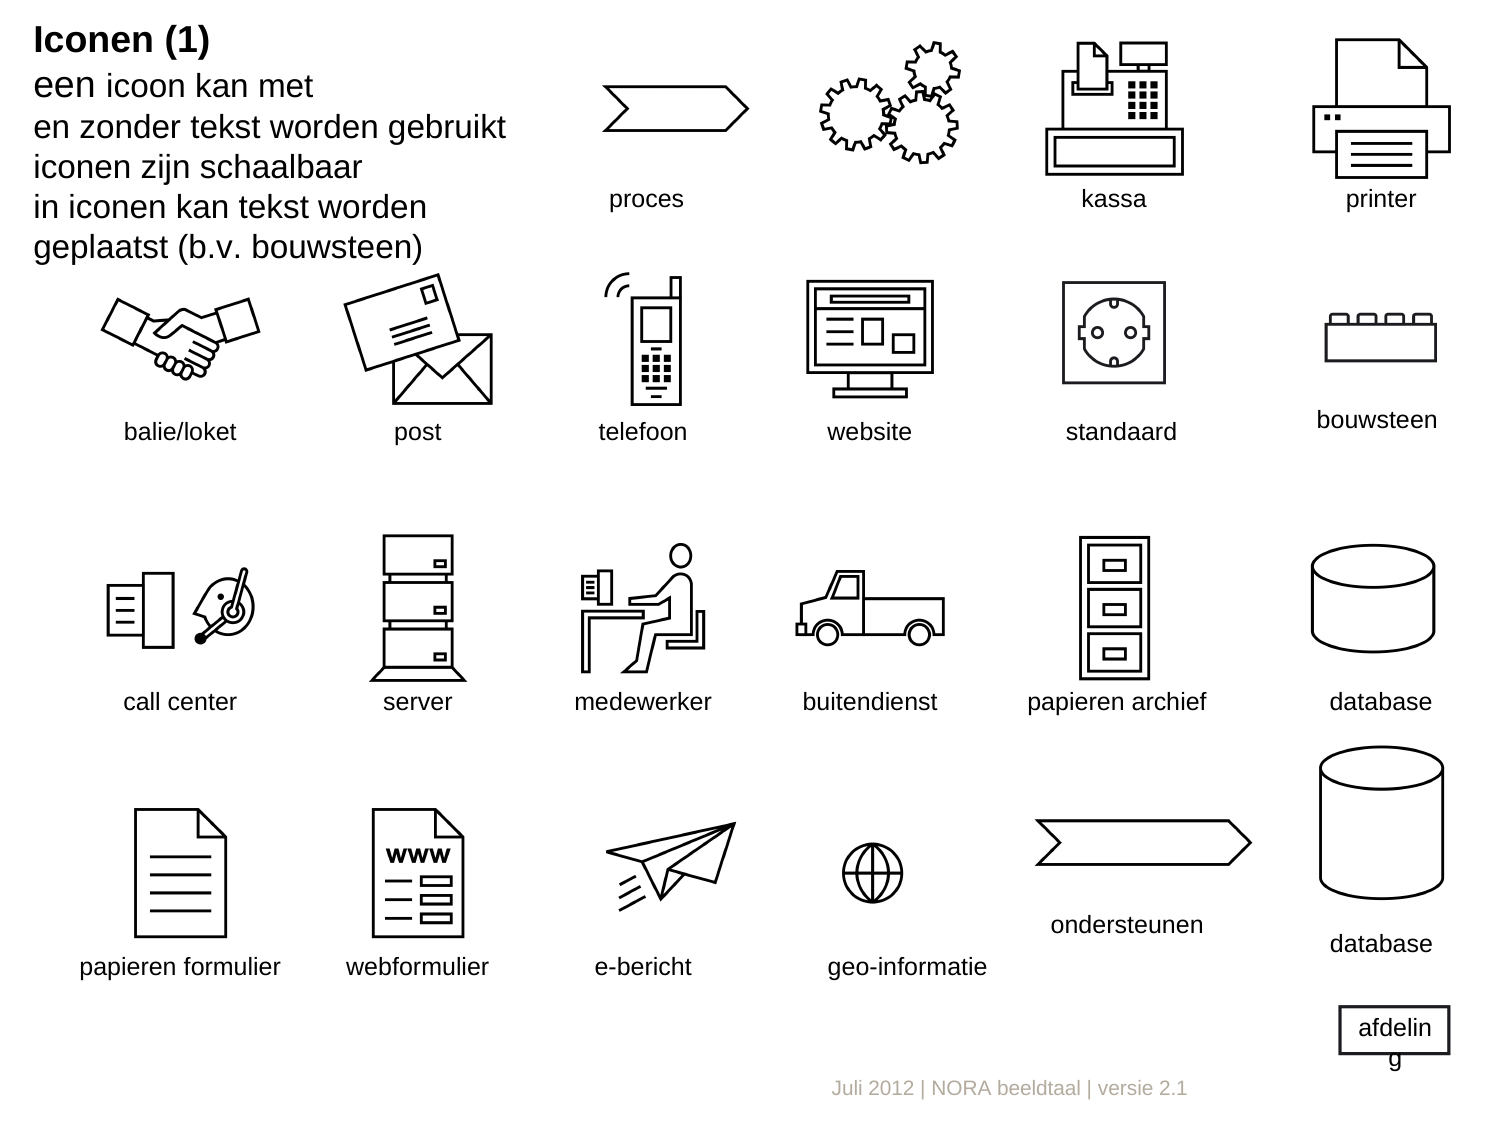

# Iconen (1) een icoon kan met en zonder tekst worden gebruikt iconen zijn schaalbaar in iconen kan tekst worden geplaatst (b.v. bouwsteen)
proces
kassa
printer
bouwsteen
balie/loket
post
telefoon
website
standaard
call center
server
medewerker
buitendienst
papieren archief
database
ondersteunen
database
papieren formulier
webformulier
e-bericht
geo-informatie
afdeling